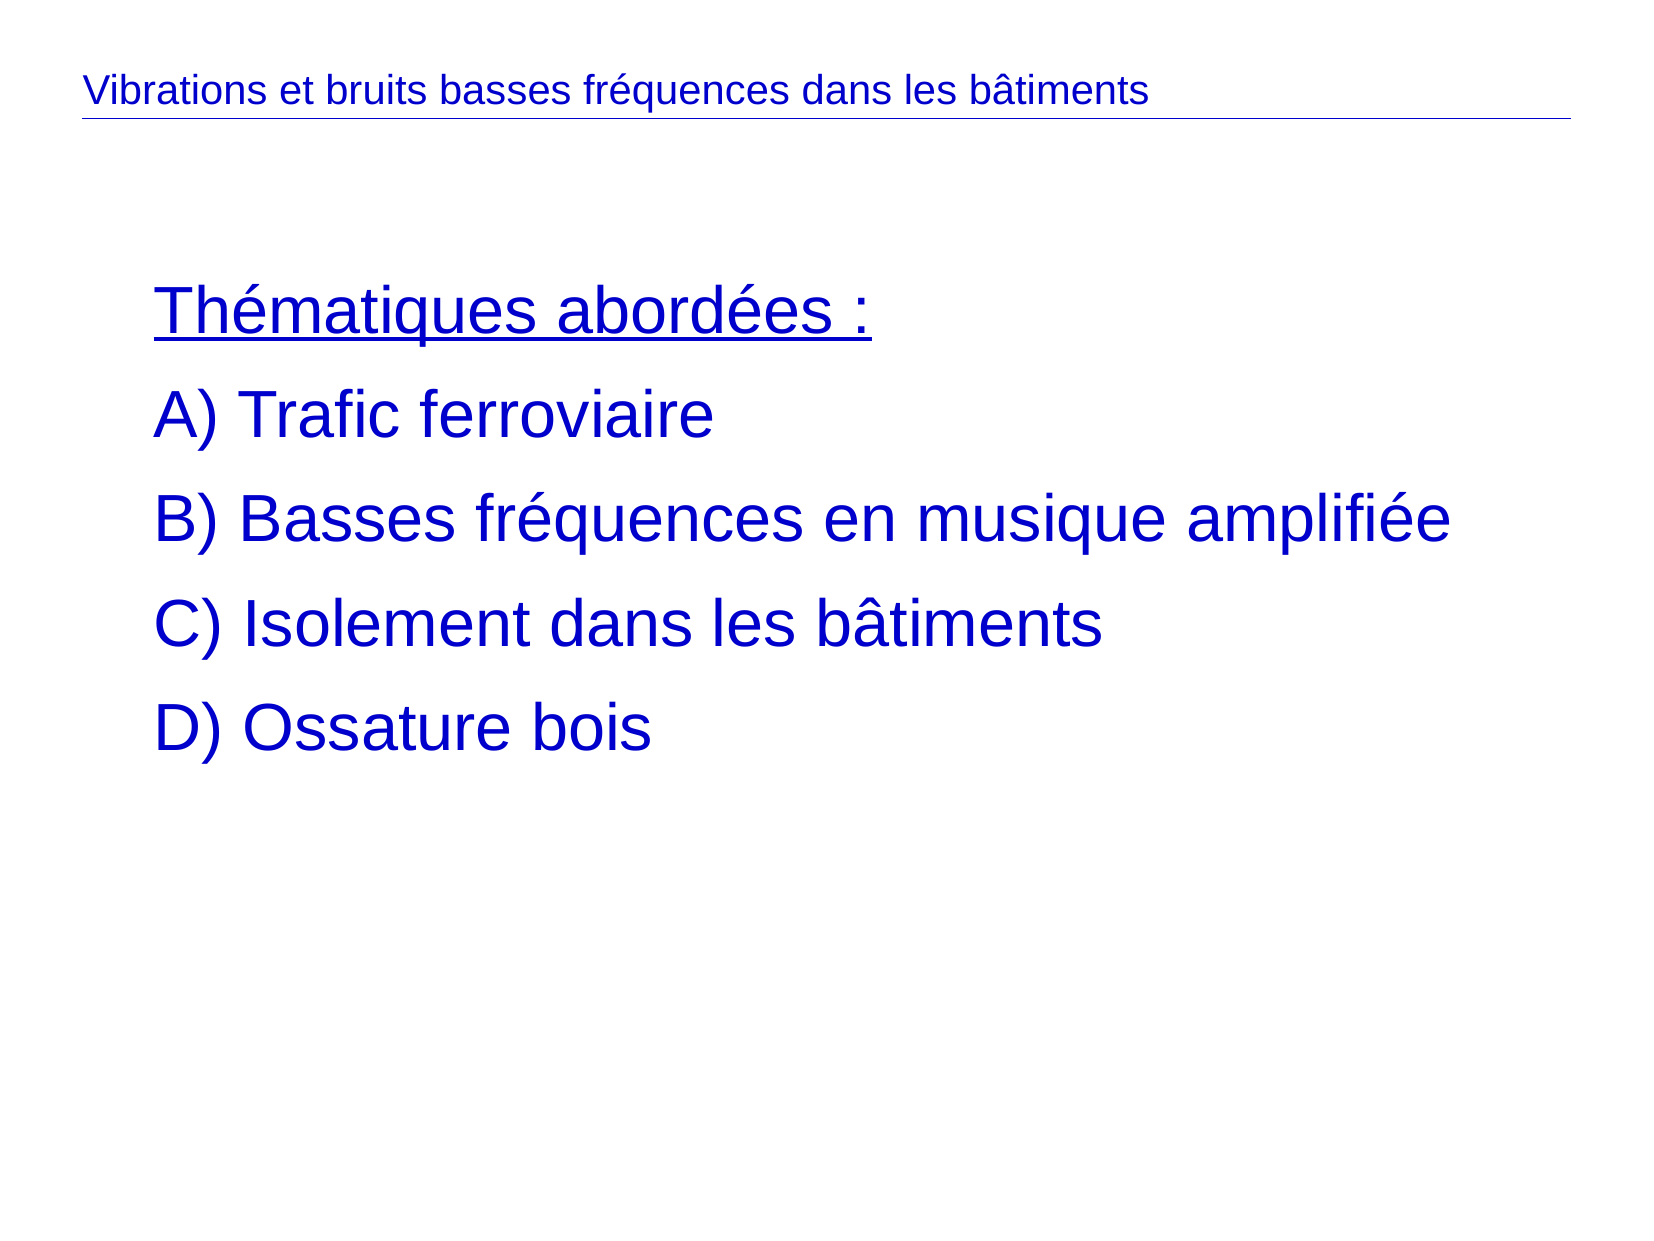

# Vibrations et bruits basses fréquences dans les bâtiments
Thématiques abordées :
A) Trafic ferroviaire
B) Basses fréquences en musique amplifiée
C) Isolement dans les bâtiments
D) Ossature bois